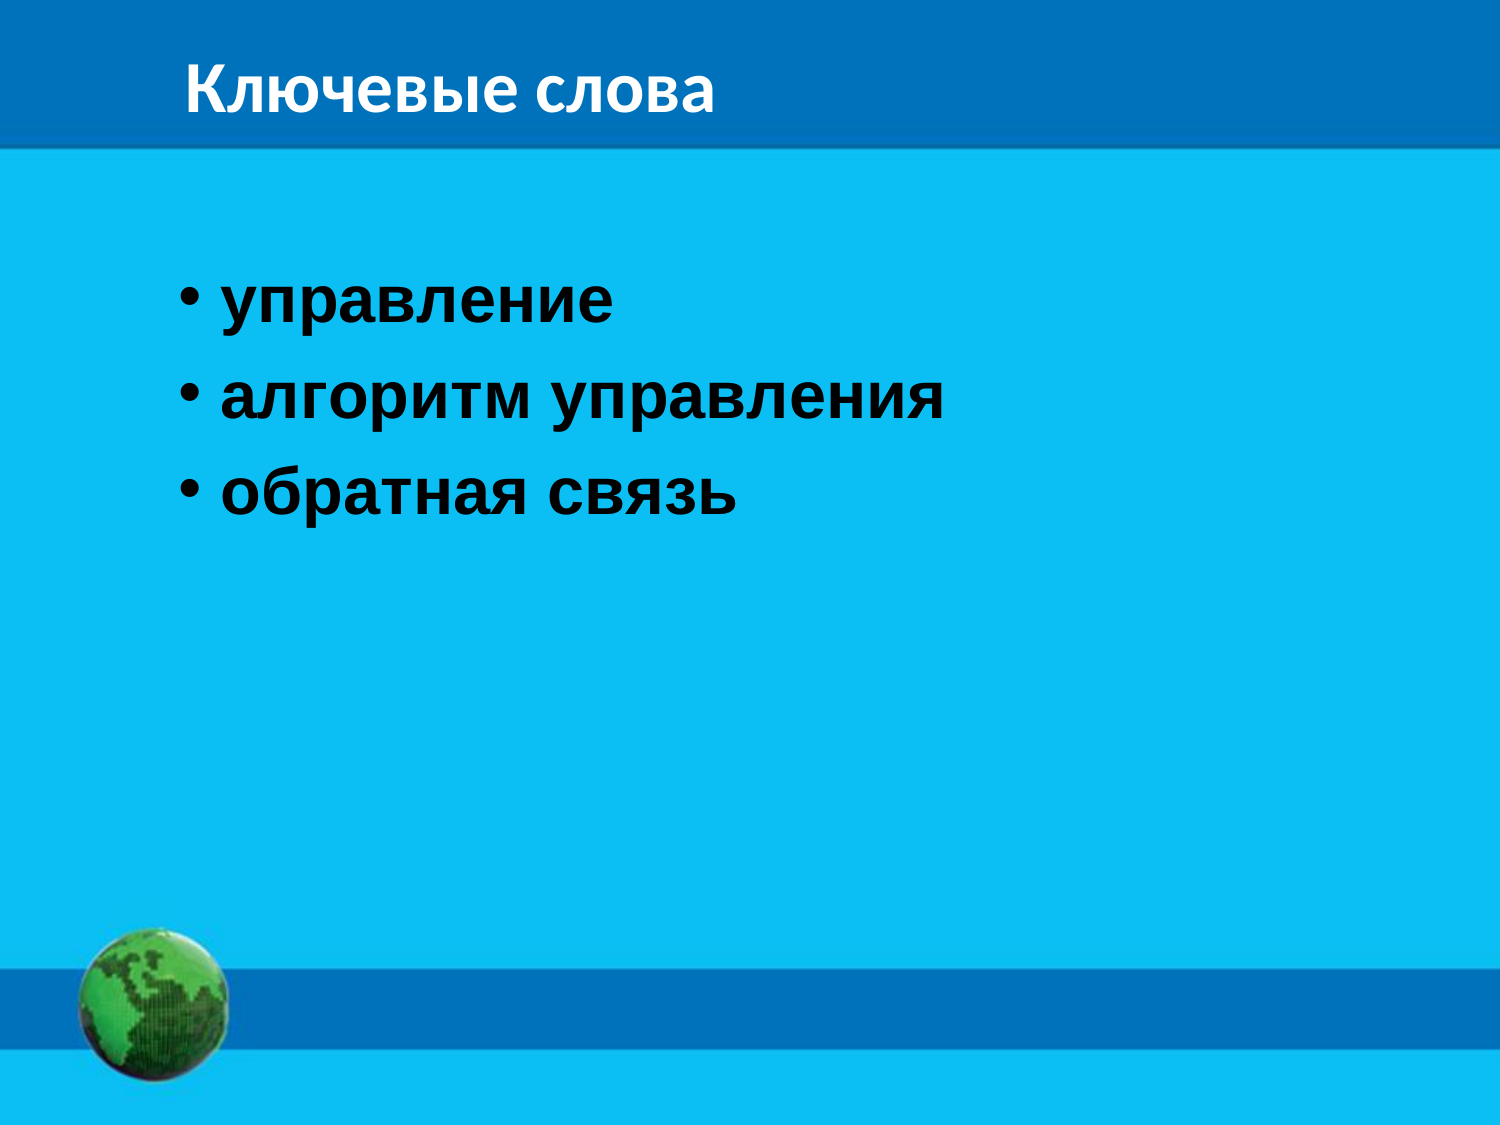

Ключевые слова
 управление
 алгоритм управления
 обратная связь